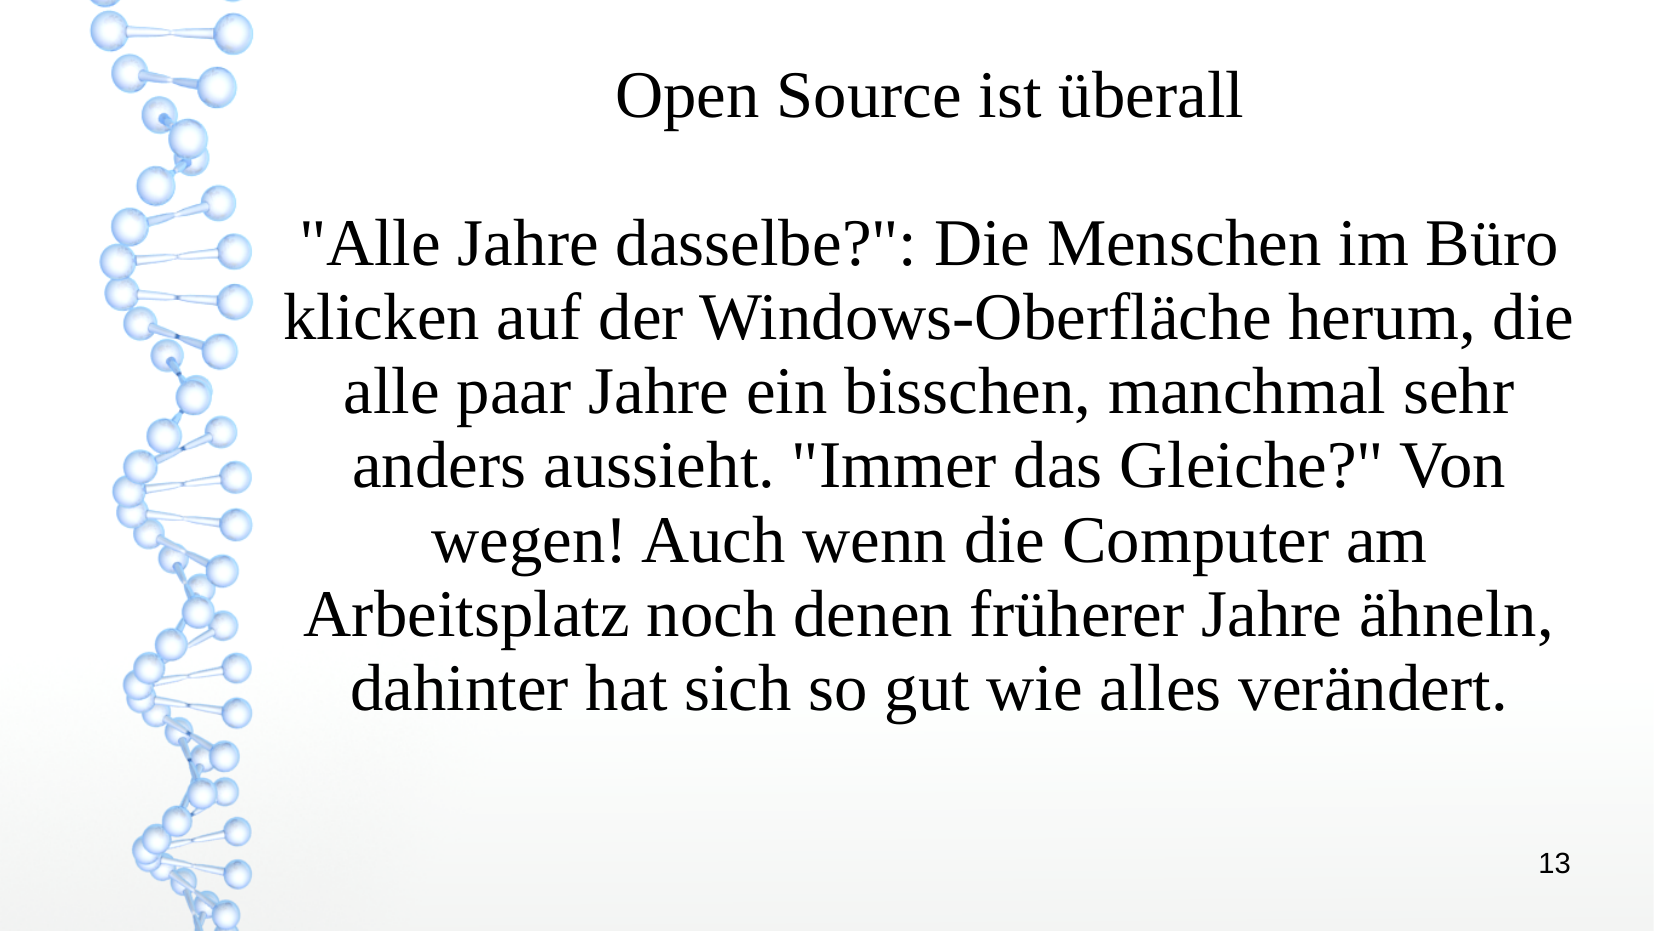

# Open Source ist überall
"Alle Jahre dasselbe?": Die Menschen im Büro klicken auf der Windows-Oberfläche herum, die alle paar Jahre ein bisschen, manchmal sehr anders aussieht. "Immer das Gleiche?" Von wegen! Auch wenn die Computer am Arbeitsplatz noch denen früherer Jahre ähneln, dahinter hat sich so gut wie alles verändert.
13